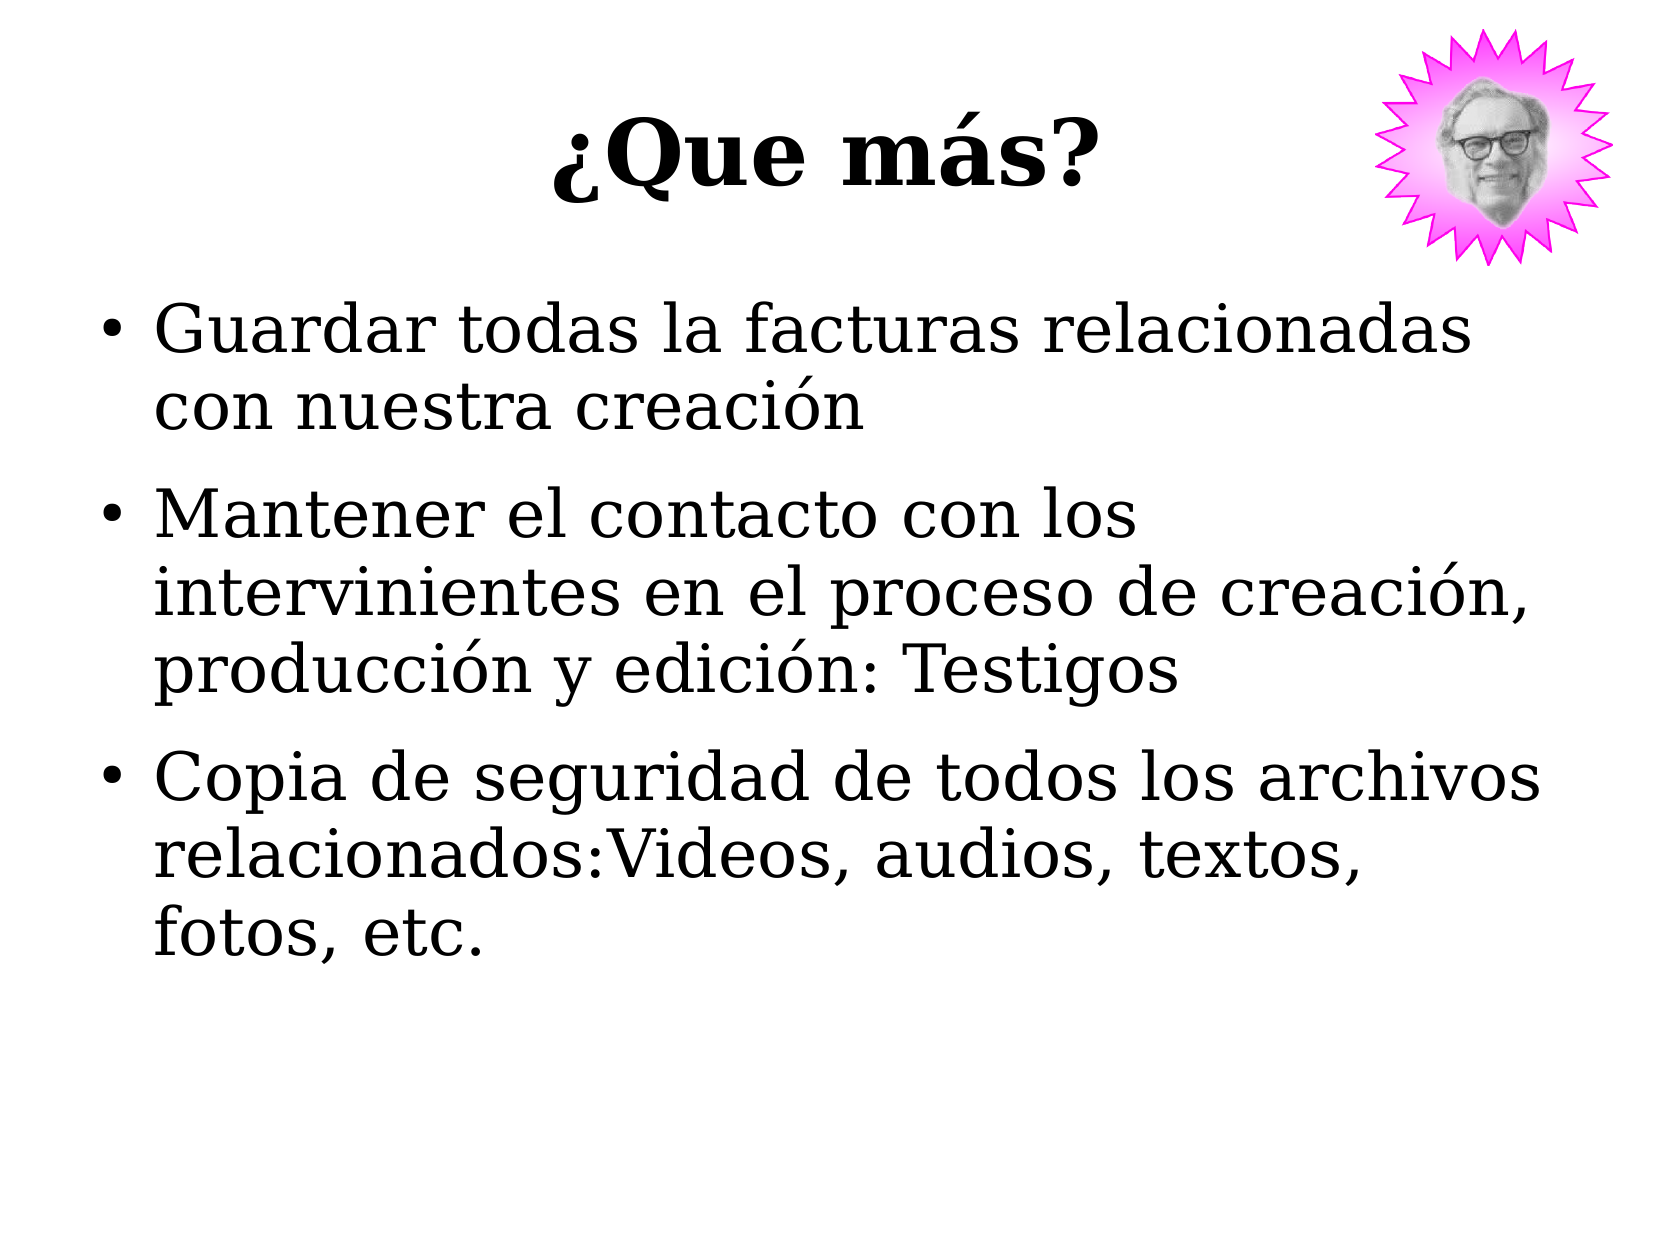

# ¿Que más?
Guardar todas la facturas relacionadas con nuestra creación
Mantener el contacto con los intervinientes en el proceso de creación, producción y edición: Testigos
Copia de seguridad de todos los archivos relacionados:Videos, audios, textos, fotos, etc.